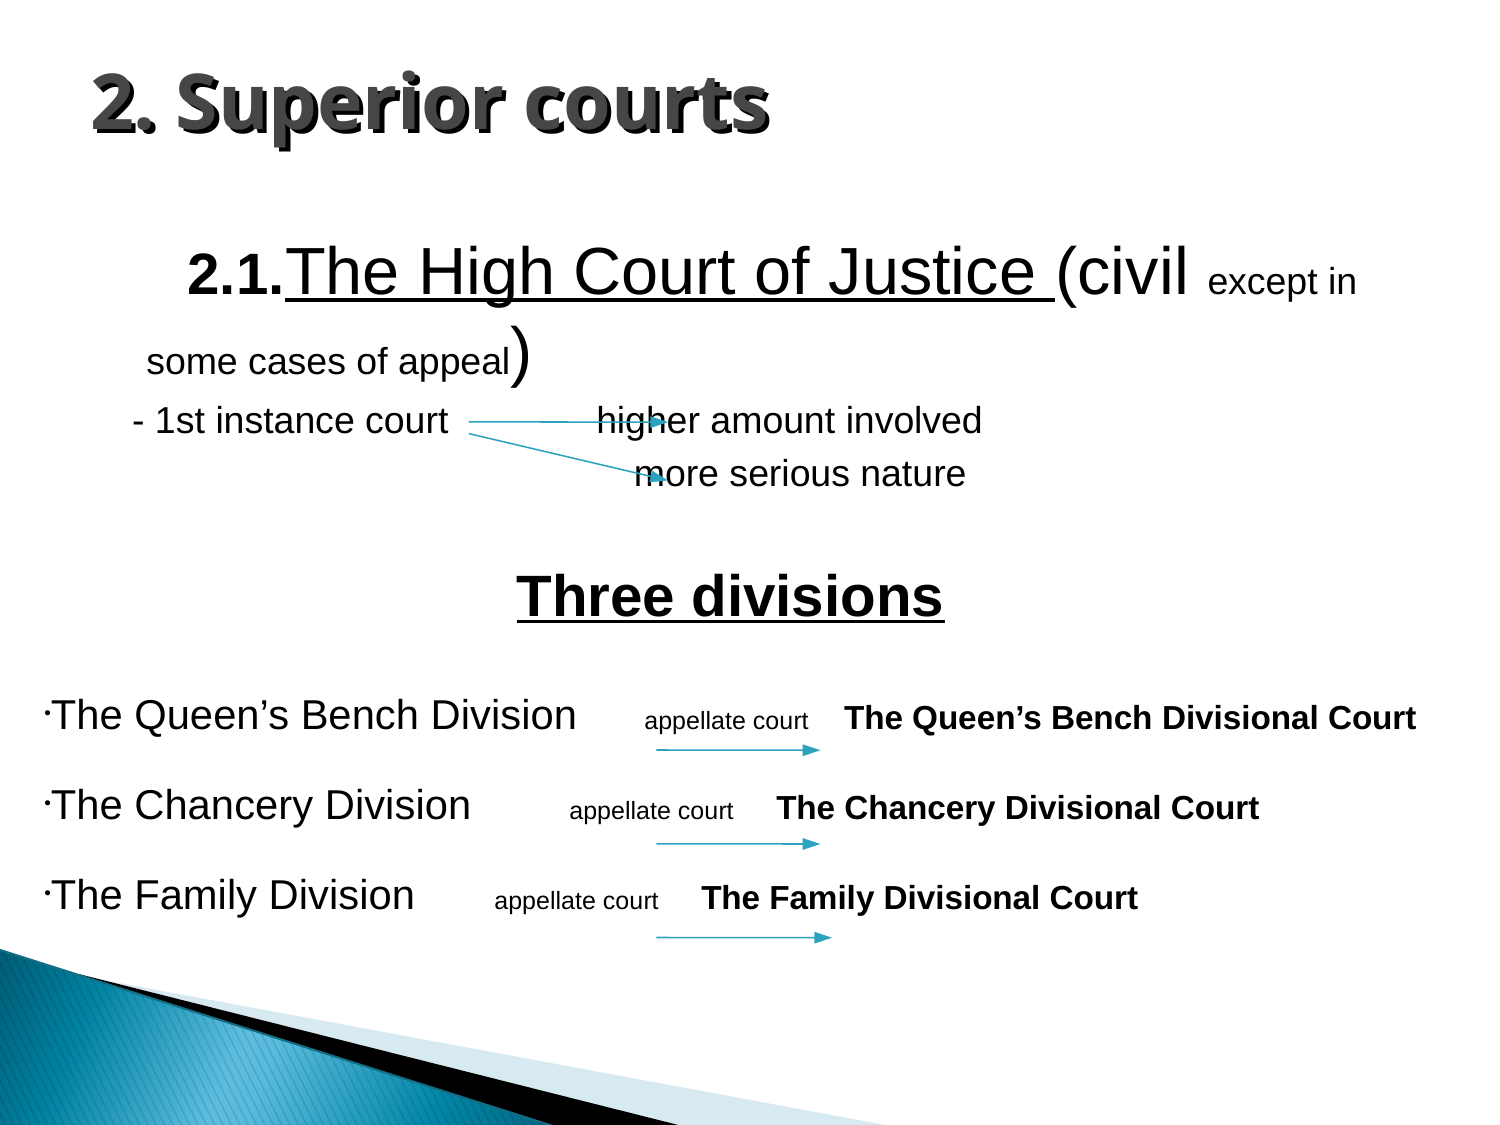

# 2. Superior courts
 2.1.The High Court of Justice (civil except in some cases of appeal)
 - 1st instance court 		higher amount involved
 			more serious nature
Three divisions
The Queen’s Bench Division	appellate court The Queen’s Bench Divisional Court
The Chancery Division		appellate court The Chancery Divisional Court
The Family Division		appellate court The Family Divisional Court